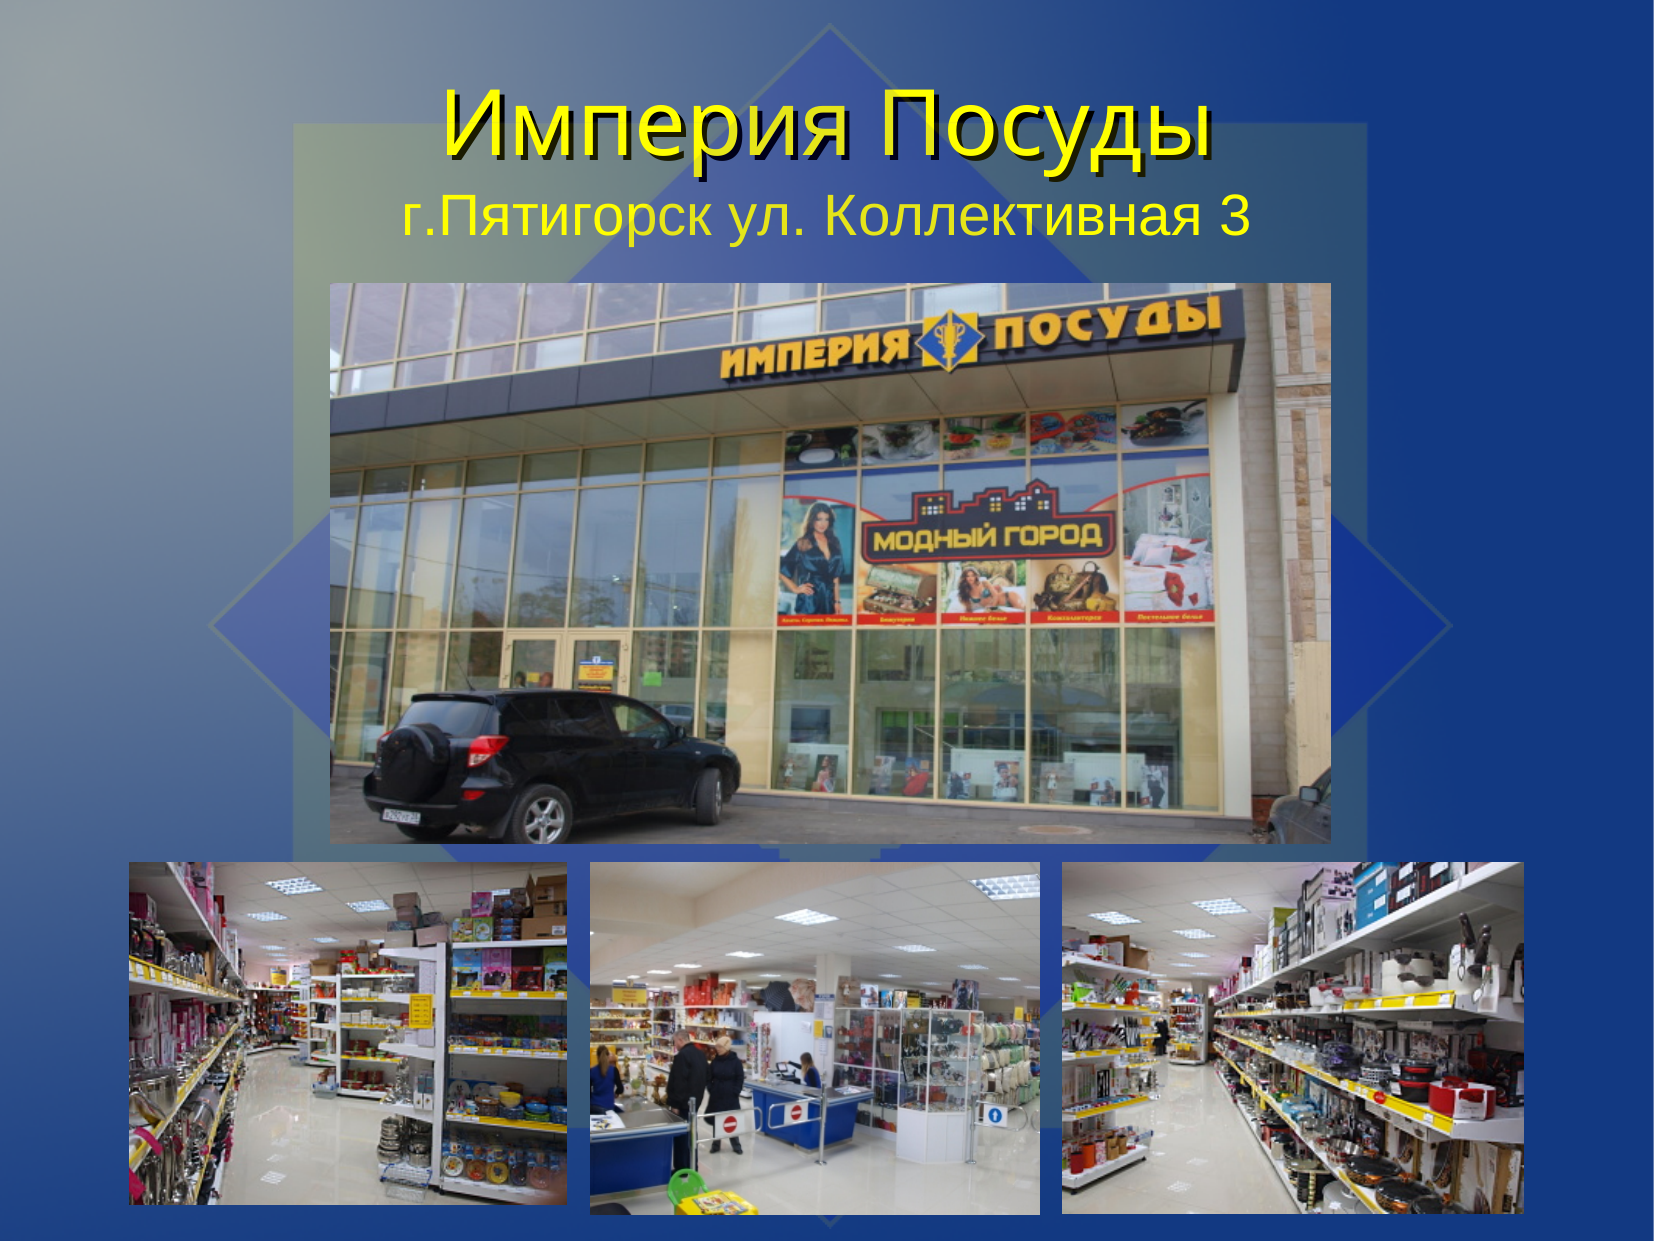

# Империя Посуды г.Пятигорск ул. Коллективная 3